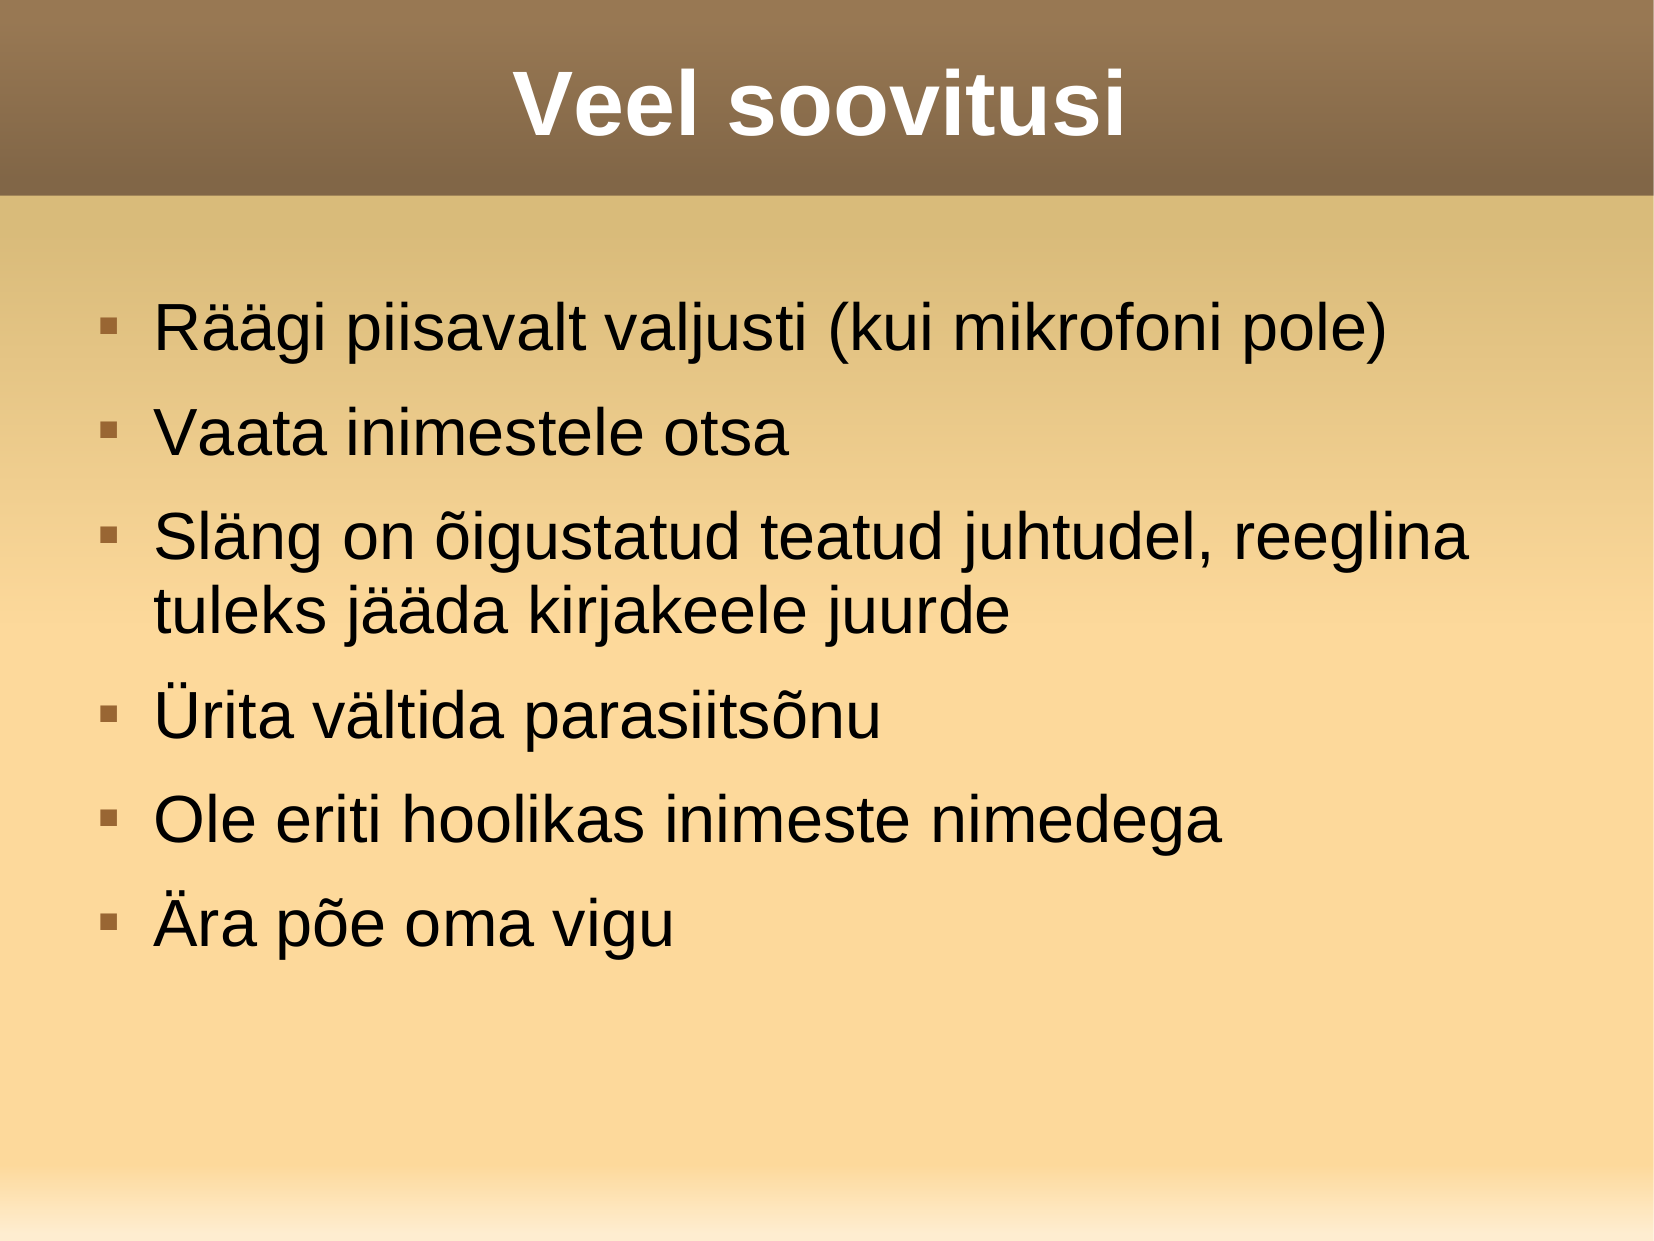

# Veel soovitusi
Räägi piisavalt valjusti (kui mikrofoni pole)
Vaata inimestele otsa
Släng on õigustatud teatud juhtudel, reeglina tuleks jääda kirjakeele juurde
Ürita vältida parasiitsõnu
Ole eriti hoolikas inimeste nimedega
Ära põe oma vigu